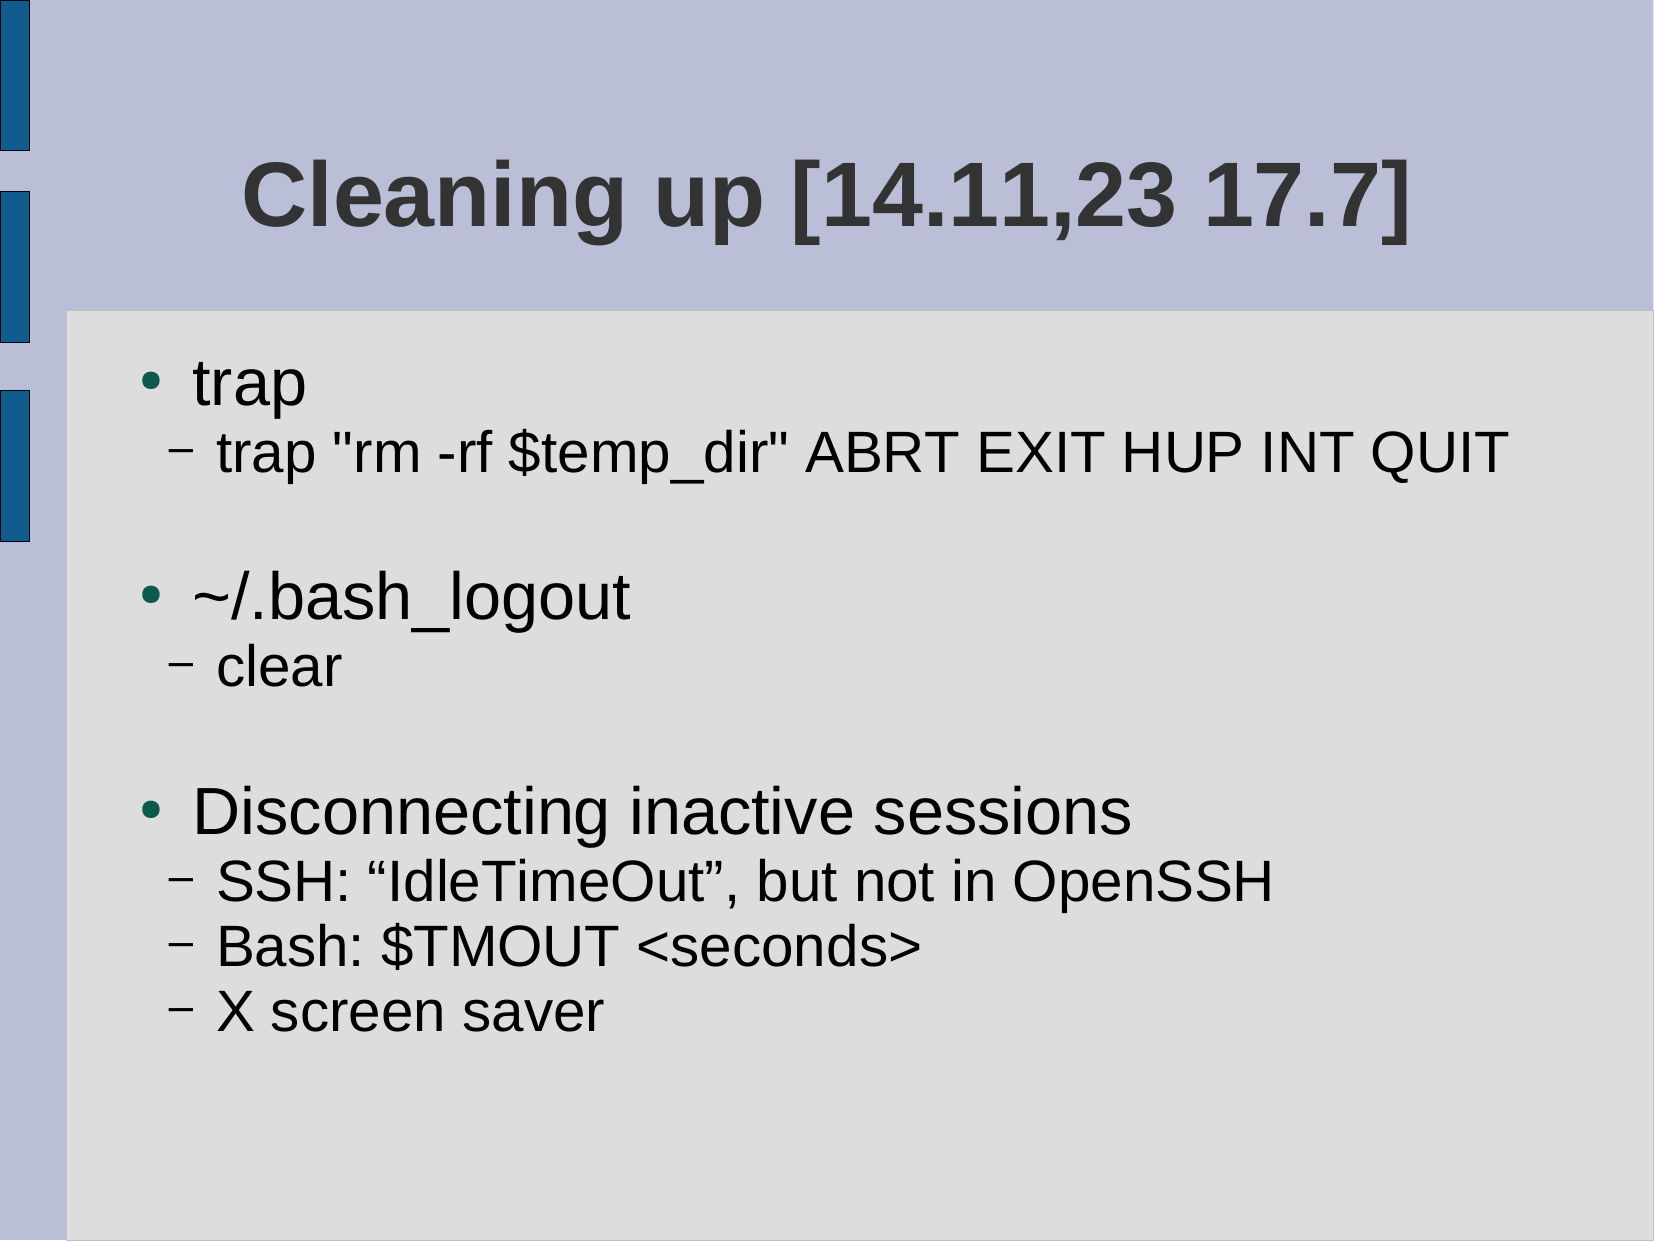

# Cleaning up [14.11,23 17.7]
trap
trap "rm -rf $temp_dir" ABRT EXIT HUP INT QUIT
~/.bash_logout
clear
Disconnecting inactive sessions
SSH: “IdleTimeOut”, but not in OpenSSH
Bash: $TMOUT <seconds>
X screen saver